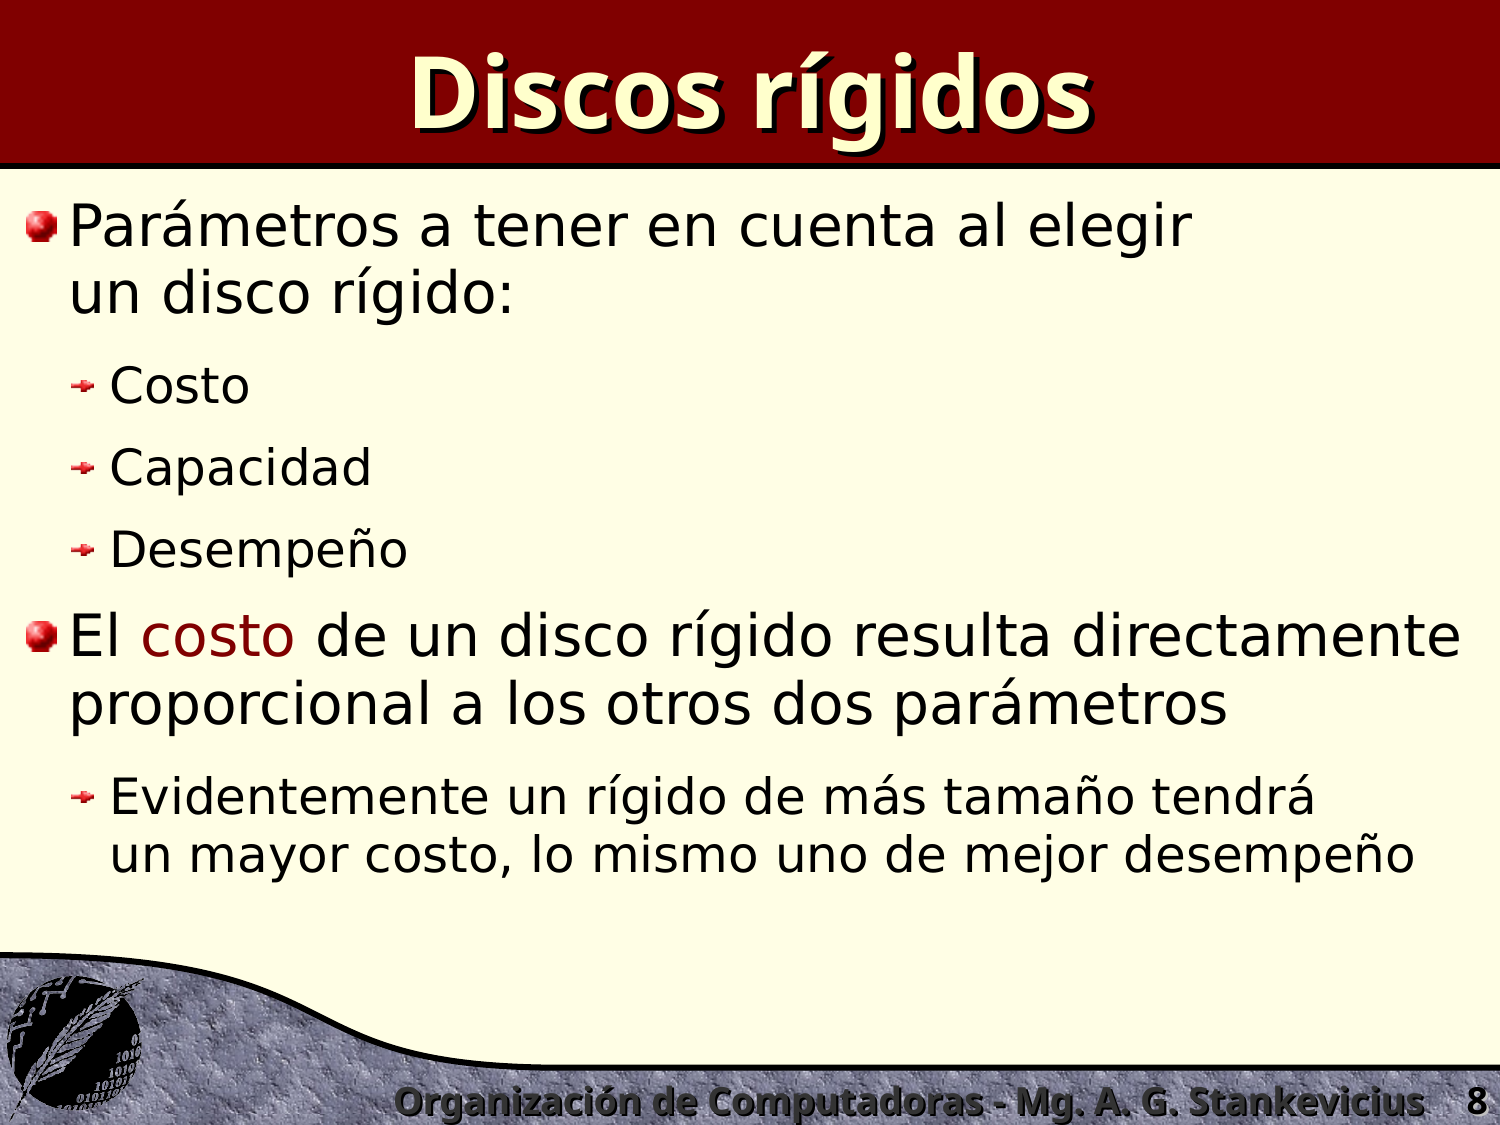

# Discos rígidos
Parámetros a tener en cuenta al elegir
un disco rígido:
Costo
Capacidad
Desempeño
El costo de un disco rígido resulta directamente proporcional a los otros dos parámetros
Evidentemente un rígido de más tamaño tendrá
un mayor costo, lo mismo uno de mejor desempeño
8